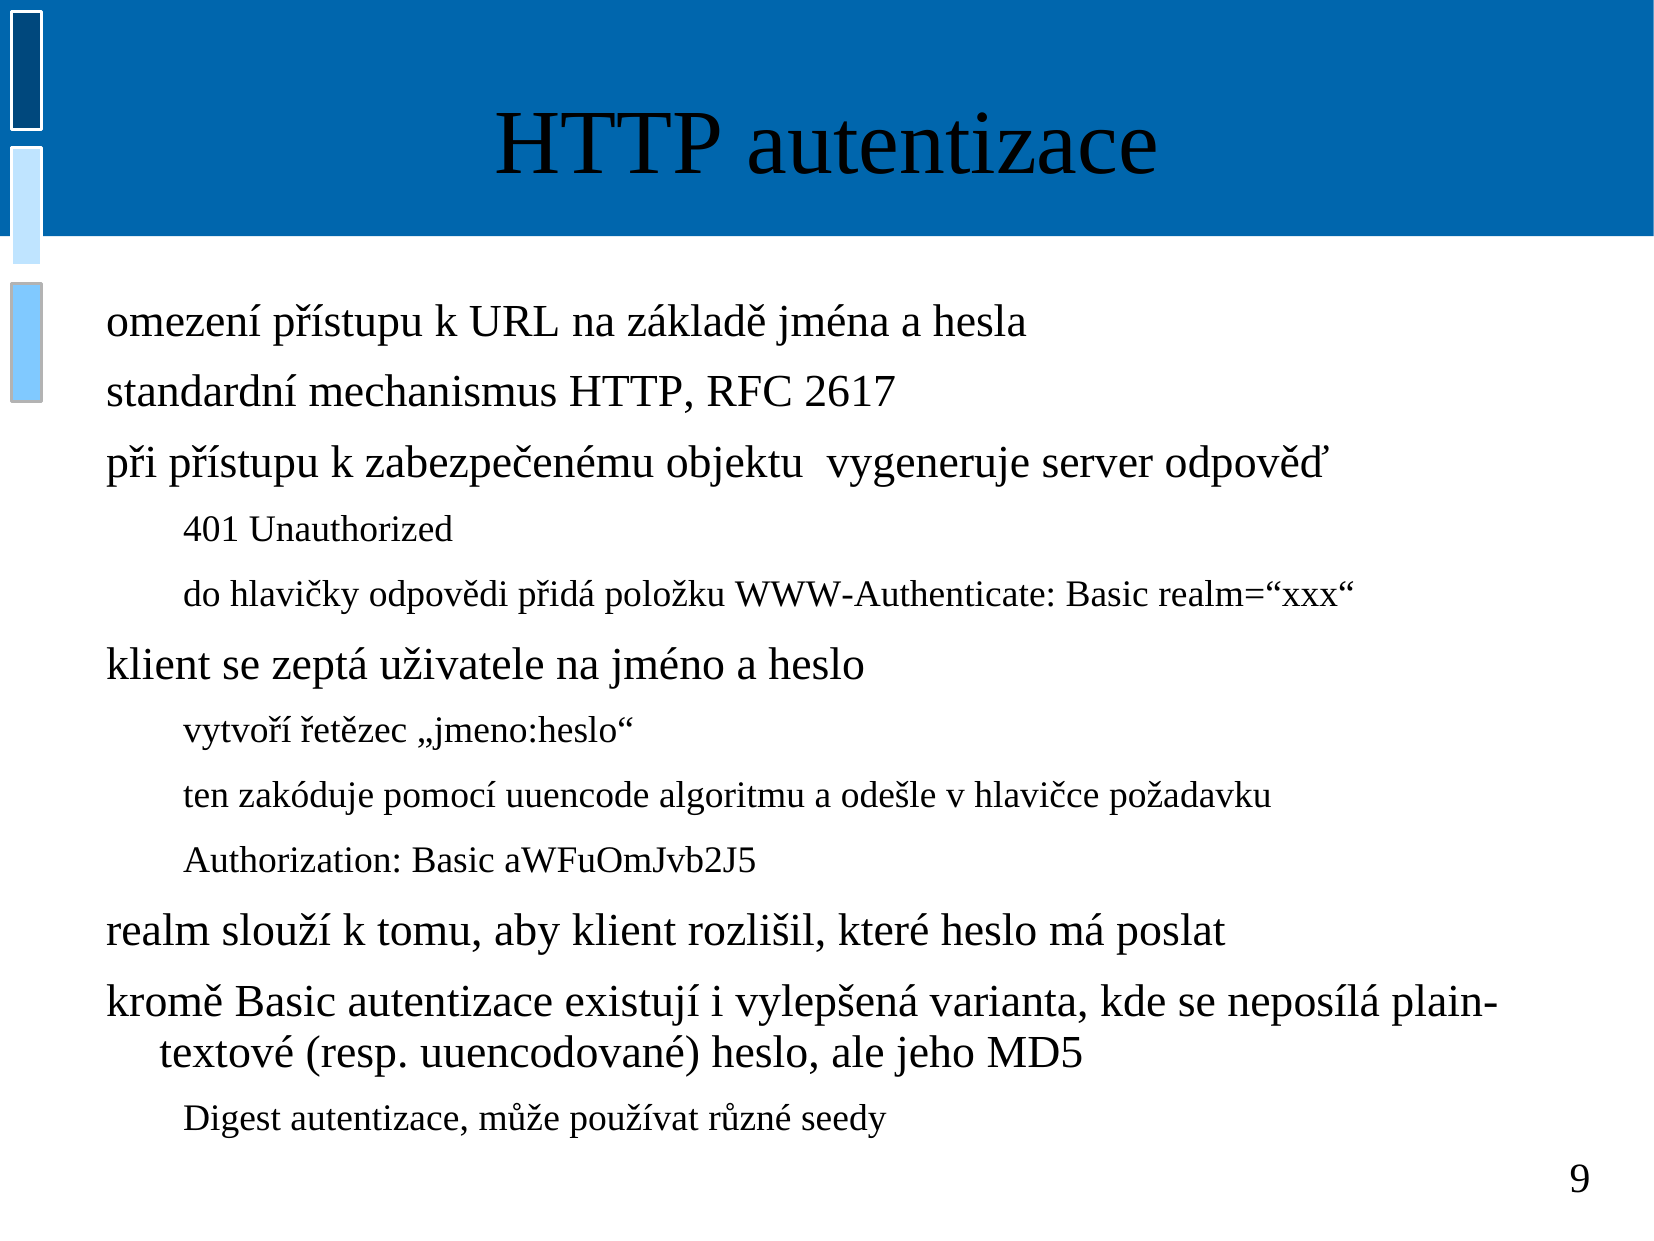

# HTTP autentizace
omezení přístupu k URL na základě jména a hesla
standardní mechanismus HTTP, RFC 2617
při přístupu k zabezpečenému objektu vygeneruje server odpověď
401 Unauthorized
do hlavičky odpovědi přidá položku WWW-Authenticate: Basic realm=“xxx“
klient se zeptá uživatele na jméno a heslo
vytvoří řetězec „jmeno:heslo“
ten zakóduje pomocí uuencode algoritmu a odešle v hlavičce požadavku
Authorization: Basic aWFuOmJvb2J5
realm slouží k tomu, aby klient rozlišil, které heslo má poslat
kromě Basic autentizace existují i vylepšená varianta, kde se neposílá plain-textové (resp. uuencodované) heslo, ale jeho MD5
Digest autentizace, může používat různé seedy